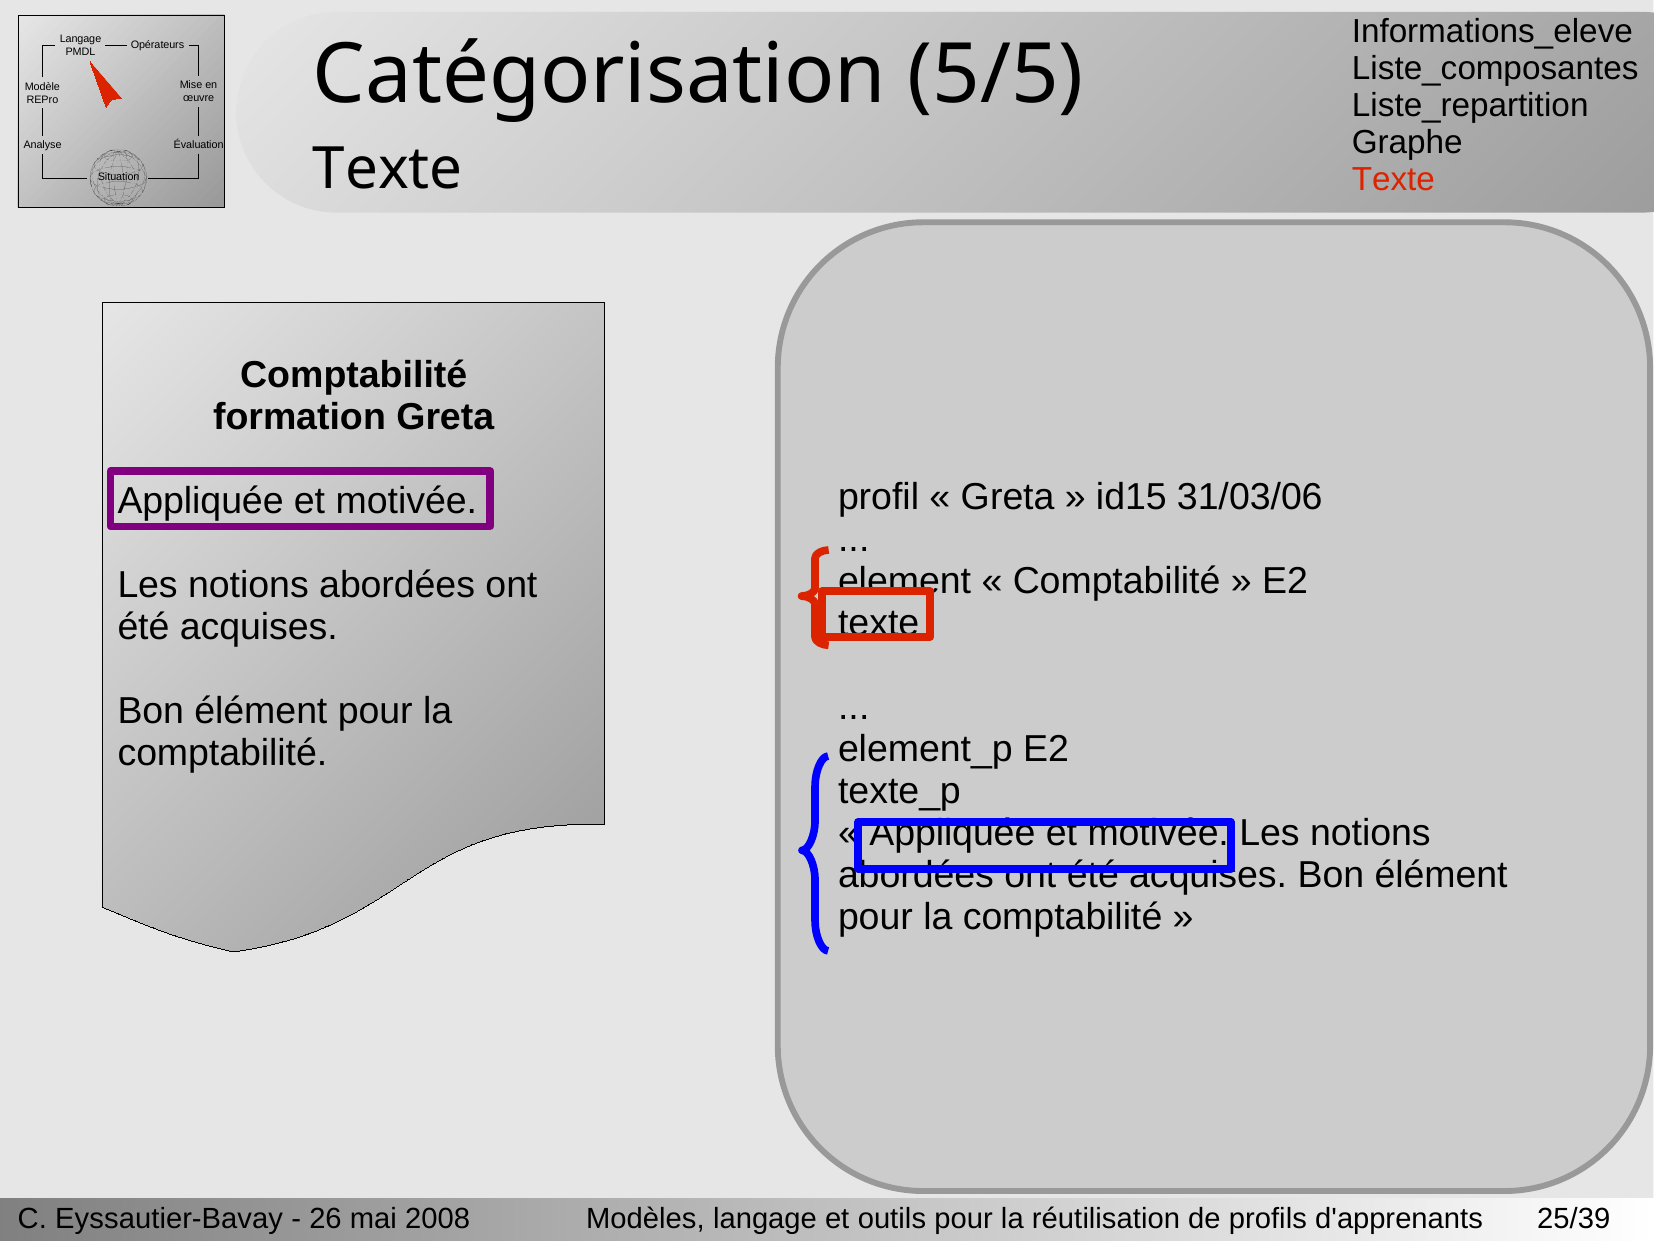

# Catégorisation (5/5) Texte
 Informations_eleve
 Liste_composantes
 Liste_repartition
 Graphe
 Texte
profil « Greta » id15 31/03/06
...
element « Comptabilité » E2
texte
...
element_p E2
texte_p
« Appliquée et motivée. Les notions abordées ont été acquises. Bon élément pour la comptabilité »
Comptabilité
formation Greta
Appliquée et motivée.
Les notions abordées ont
été acquises.
Bon élément pour la
comptabilité.
MoreMaths [Bull et al. 2003]
07 Mars 2008
Modèles, langage et outils pour la réutilisation de profils d'apprenants
25